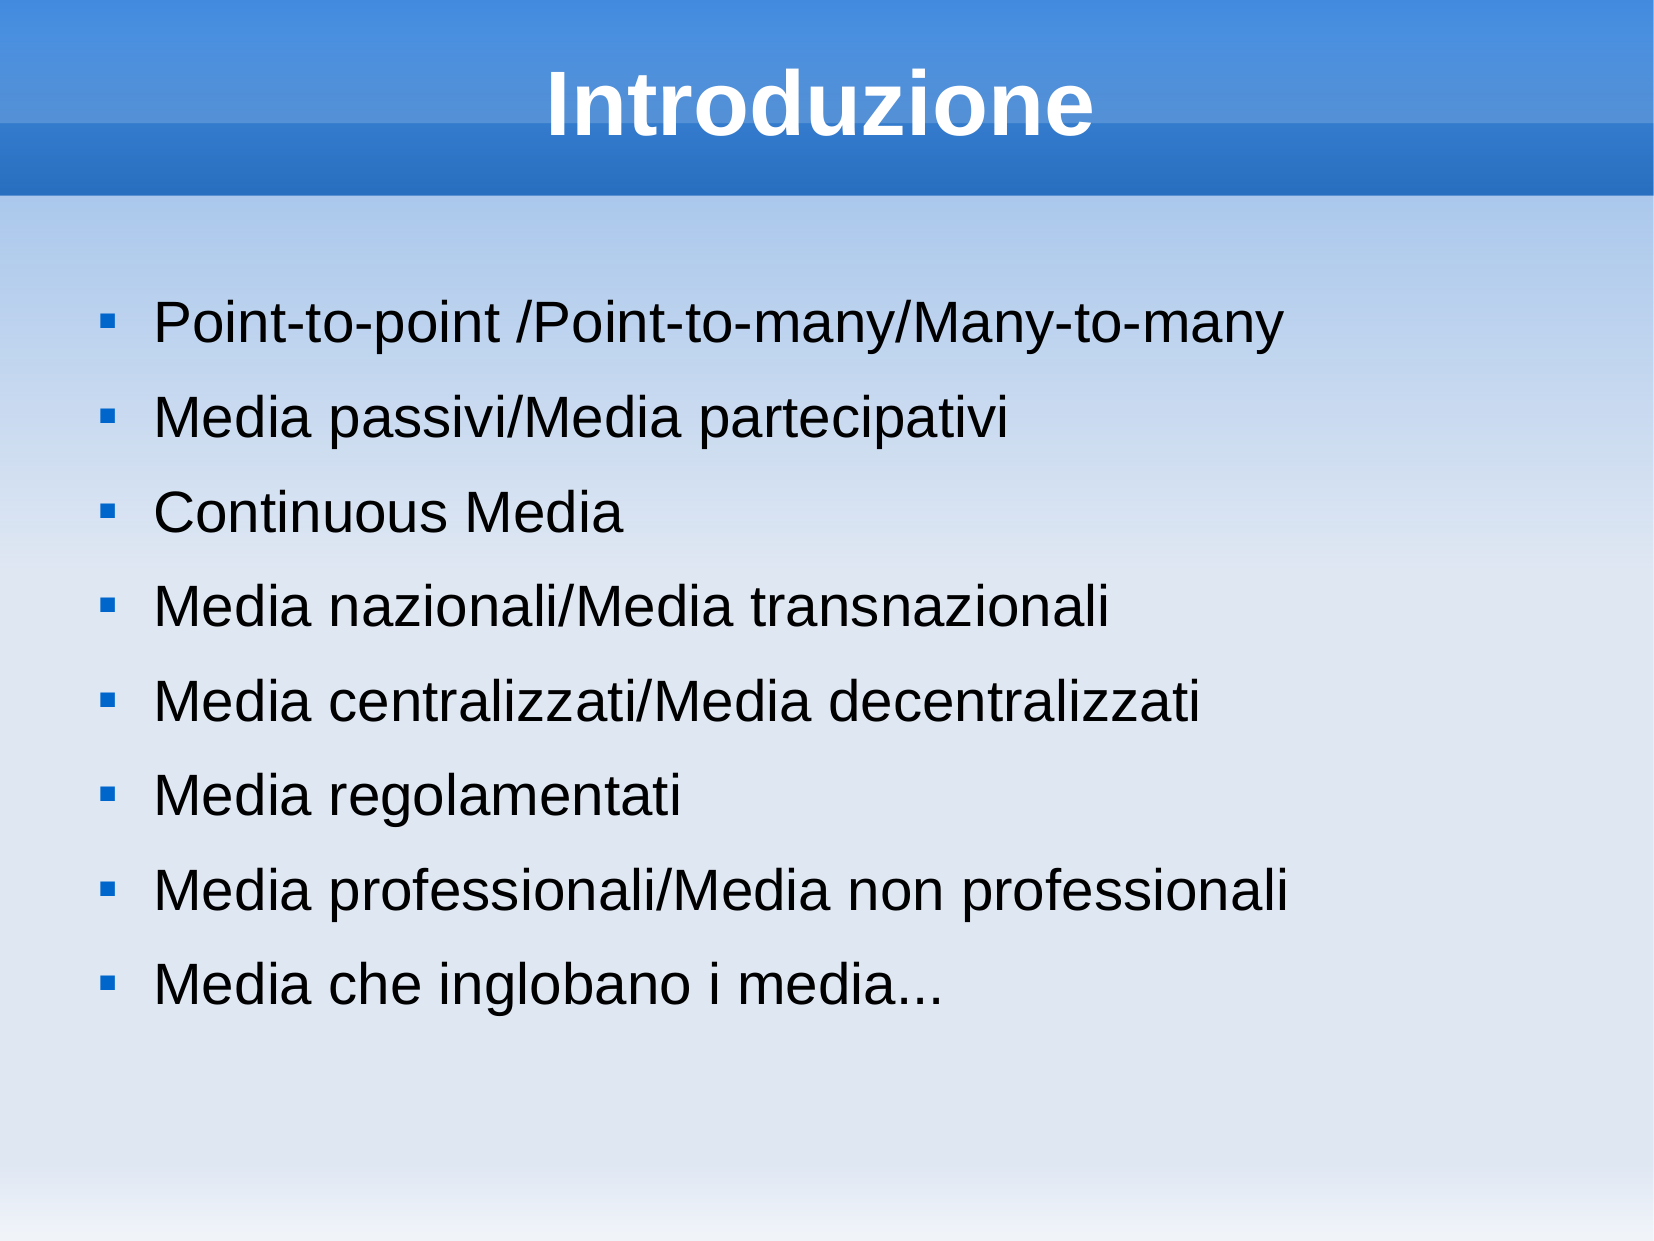

# Introduzione
Point-to-point /Point-to-many/Many-to-many
Media passivi/Media partecipativi
Continuous Media
Media nazionali/Media transnazionali
Media centralizzati/Media decentralizzati
Media regolamentati
Media professionali/Media non professionali
Media che inglobano i media...